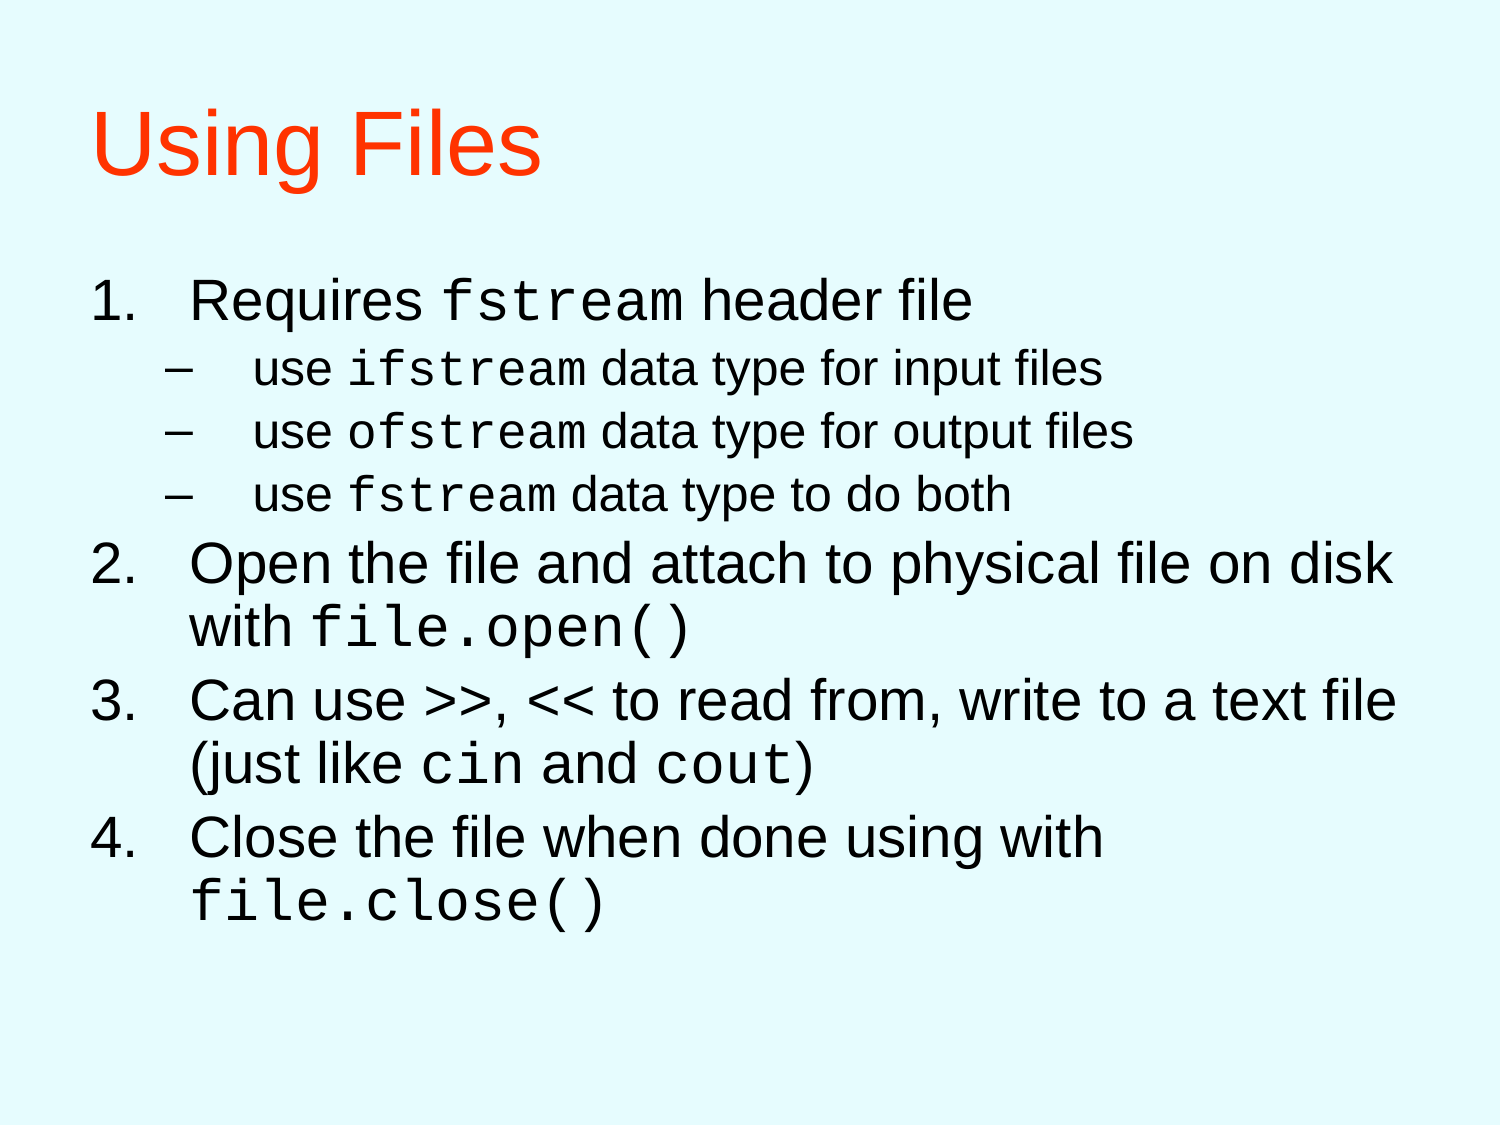

# Using Files
Requires fstream header file
use ifstream data type for input files
use ofstream data type for output files
use fstream data type to do both
Open the file and attach to physical file on disk with file.open()
Can use >>, << to read from, write to a text file (just like cin and cout)
Close the file when done using with file.close()